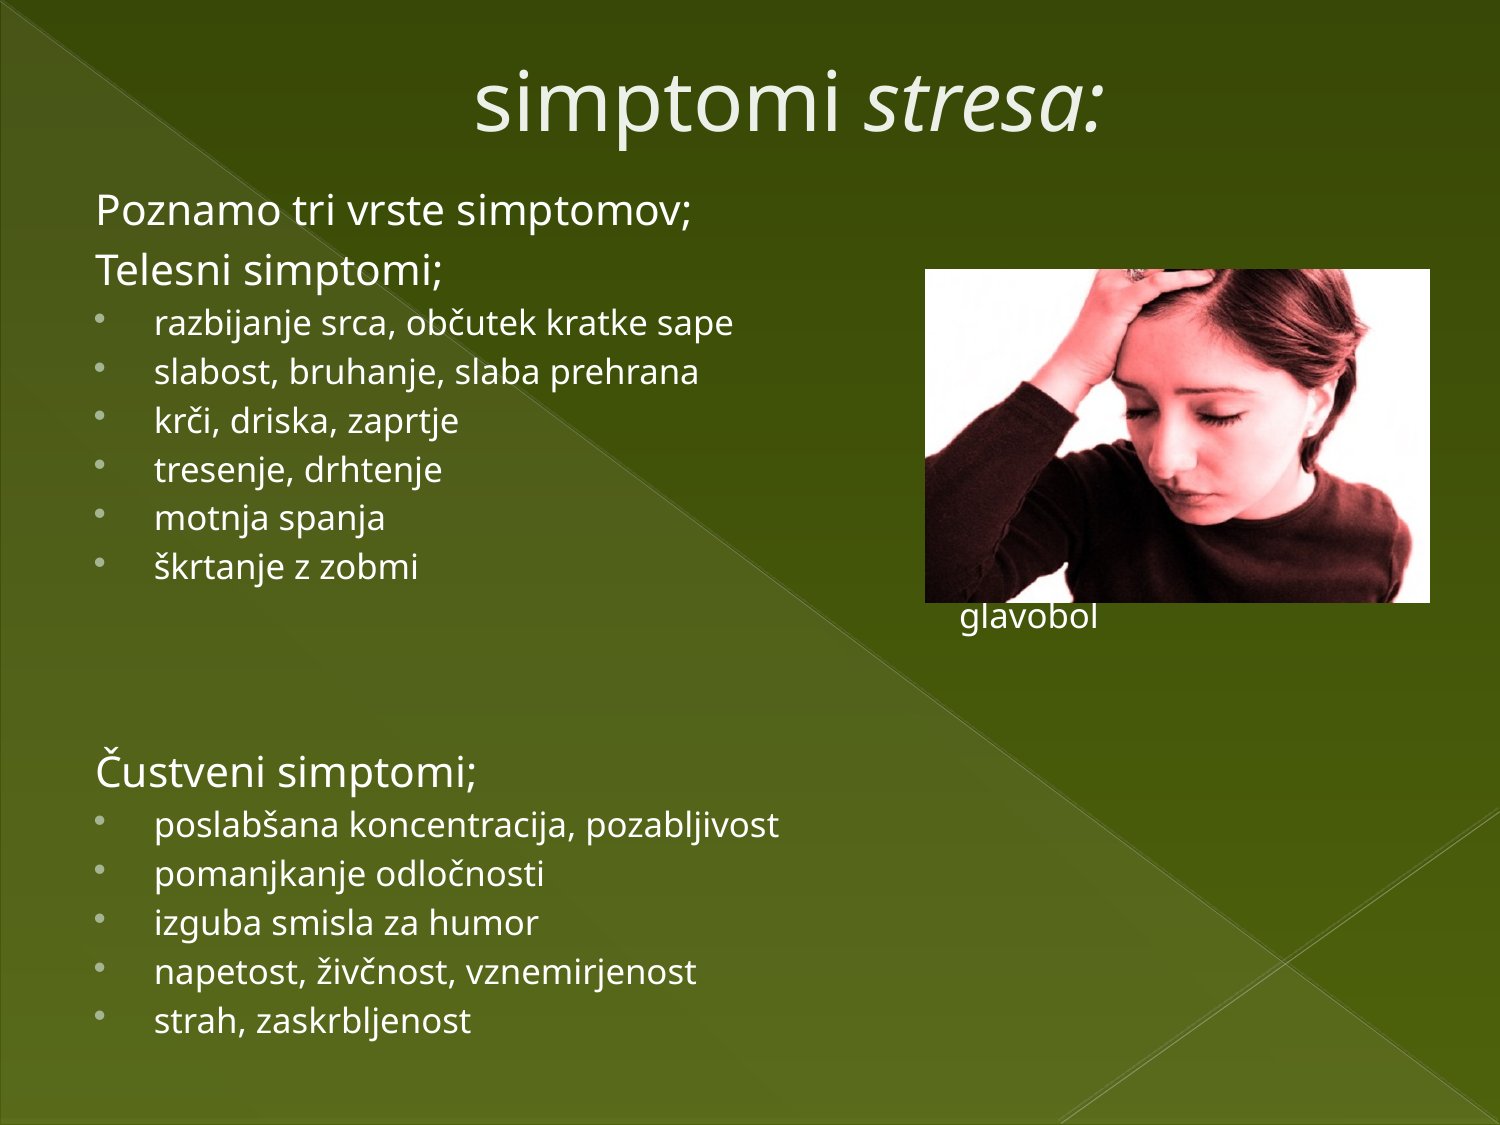

# simptomi stresa:
Poznamo tri vrste simptomov;
Telesni simptomi;
razbijanje srca, občutek kratke sape
slabost, bruhanje, slaba prehrana
krči, driska, zaprtje
tresenje, drhtenje
motnja spanja
škrtanje z zobmi
 glavobol
Čustveni simptomi;
poslabšana koncentracija, pozabljivost
pomanjkanje odločnosti
izguba smisla za humor
napetost, živčnost, vznemirjenost
strah, zaskrbljenost